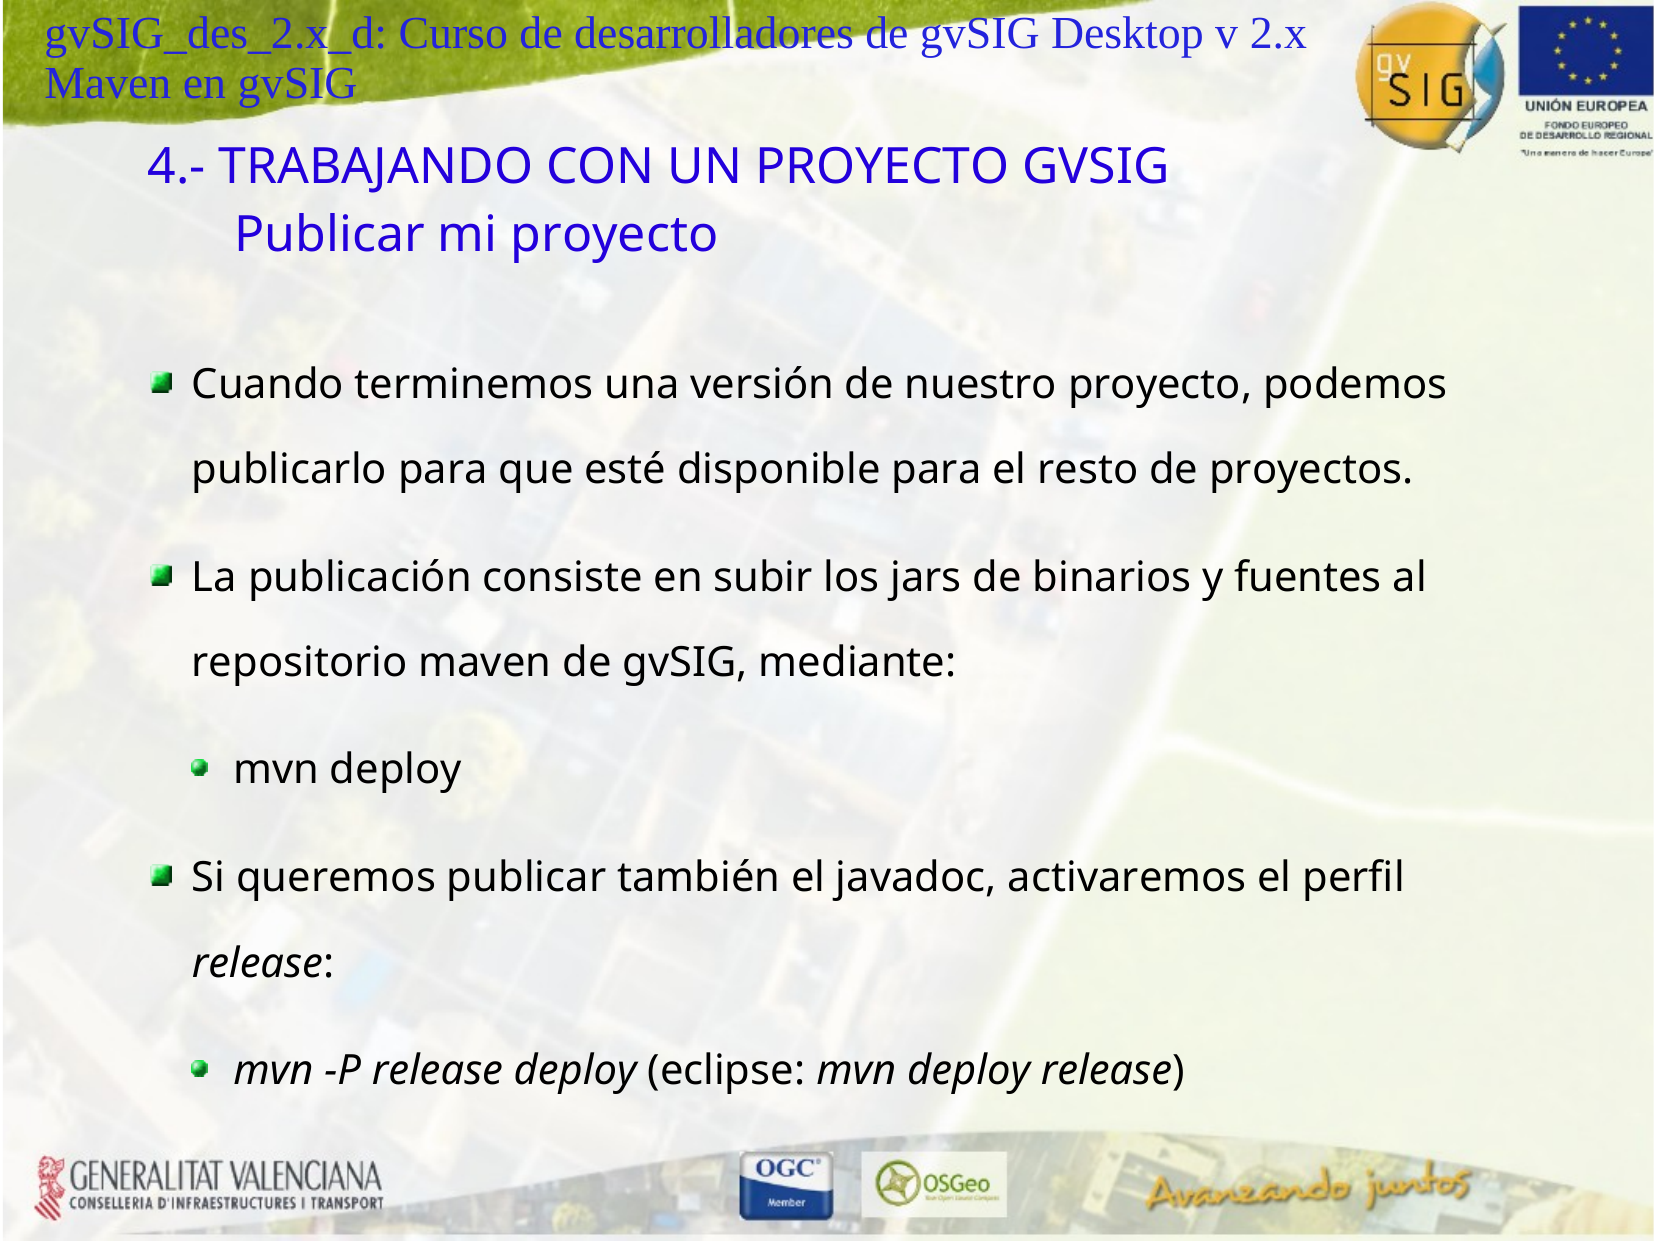

# 4.- TRABAJANDO CON UN PROYECTO GVSIG Publicar mi proyecto
Cuando terminemos una versión de nuestro proyecto, podemos publicarlo para que esté disponible para el resto de proyectos.
La publicación consiste en subir los jars de binarios y fuentes al repositorio maven de gvSIG, mediante:
mvn deploy
Si queremos publicar también el javadoc, activaremos el perfil release:
mvn -P release deploy (eclipse: mvn deploy release)